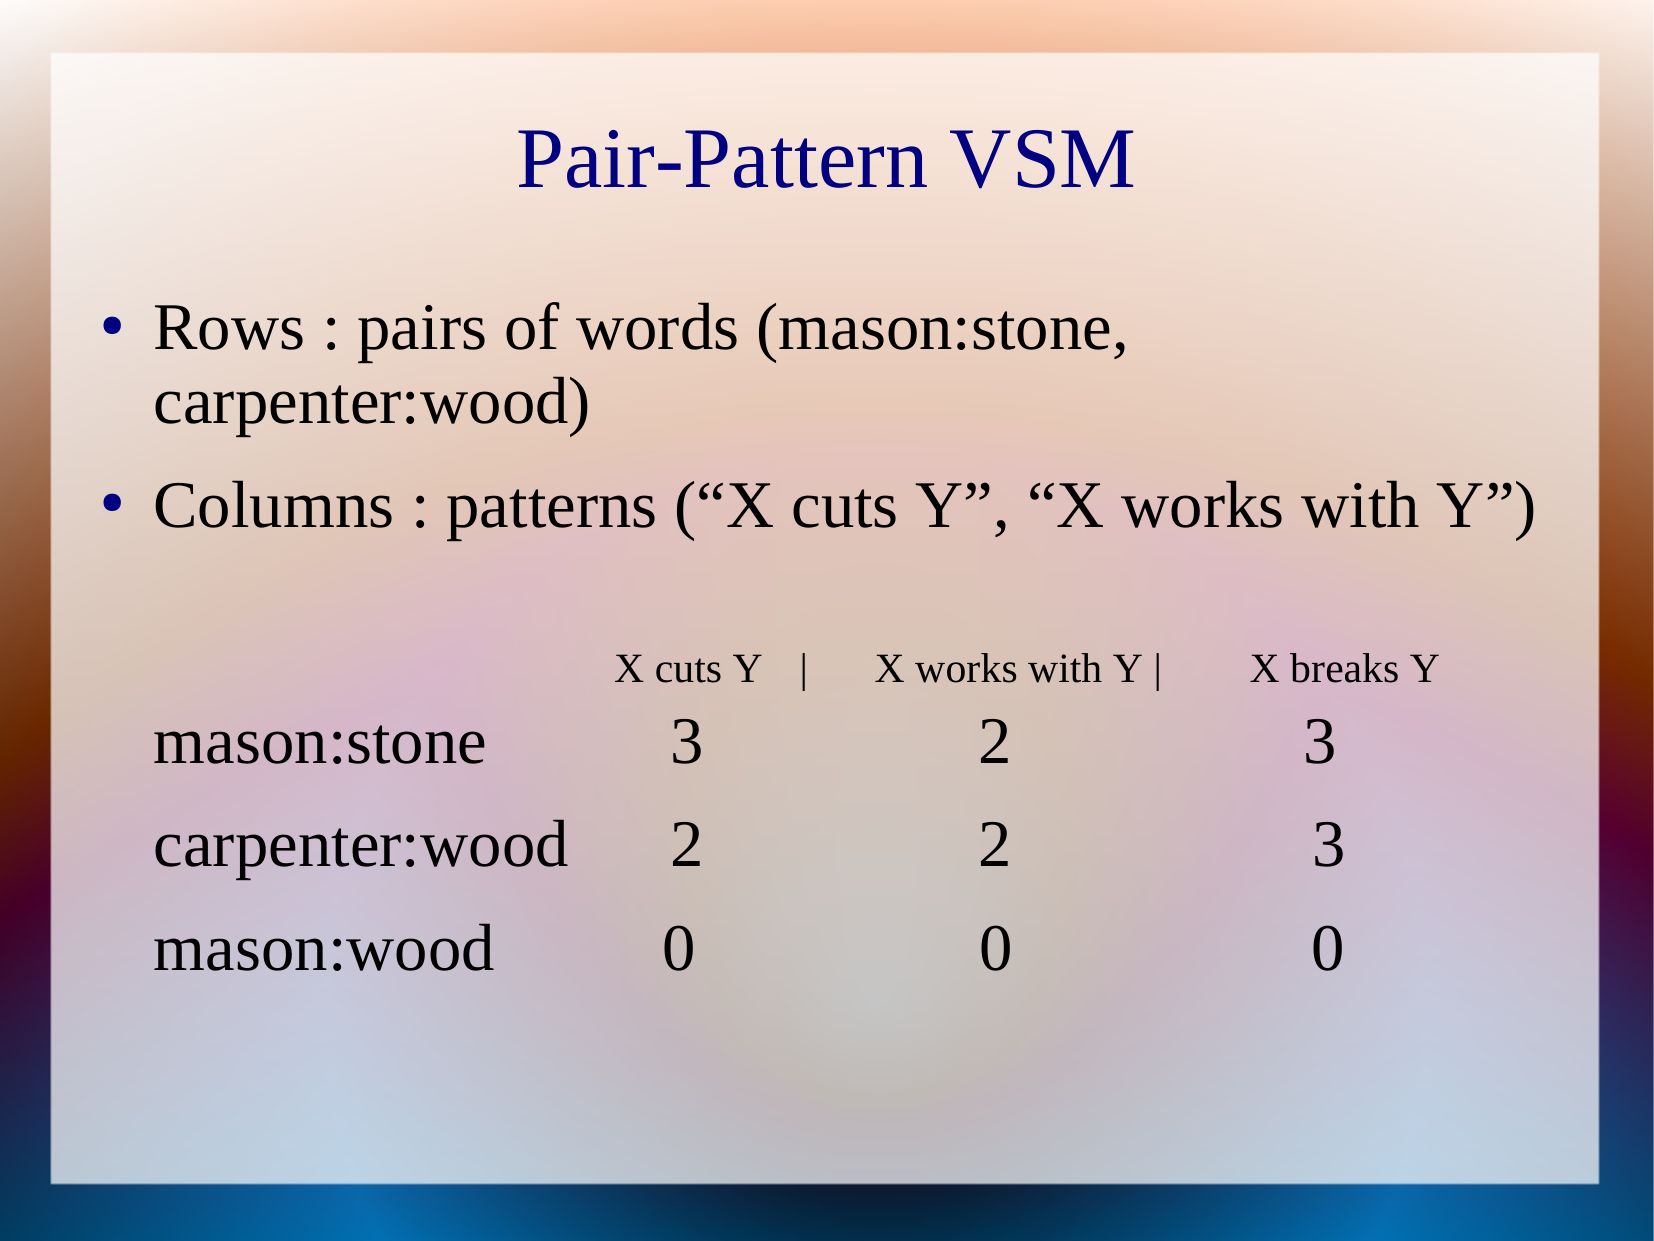

# Pair-Pattern VSM
Rows : pairs of words (mason:stone, carpenter:wood)
Columns : patterns (“X cuts Y”, “X works with Y”)
X cuts Y	|	X works with Y |		X breaks Y
mason:stone		 3				2			 3
carpenter:wood 	 2				2 3
mason:wood 0 0				 0